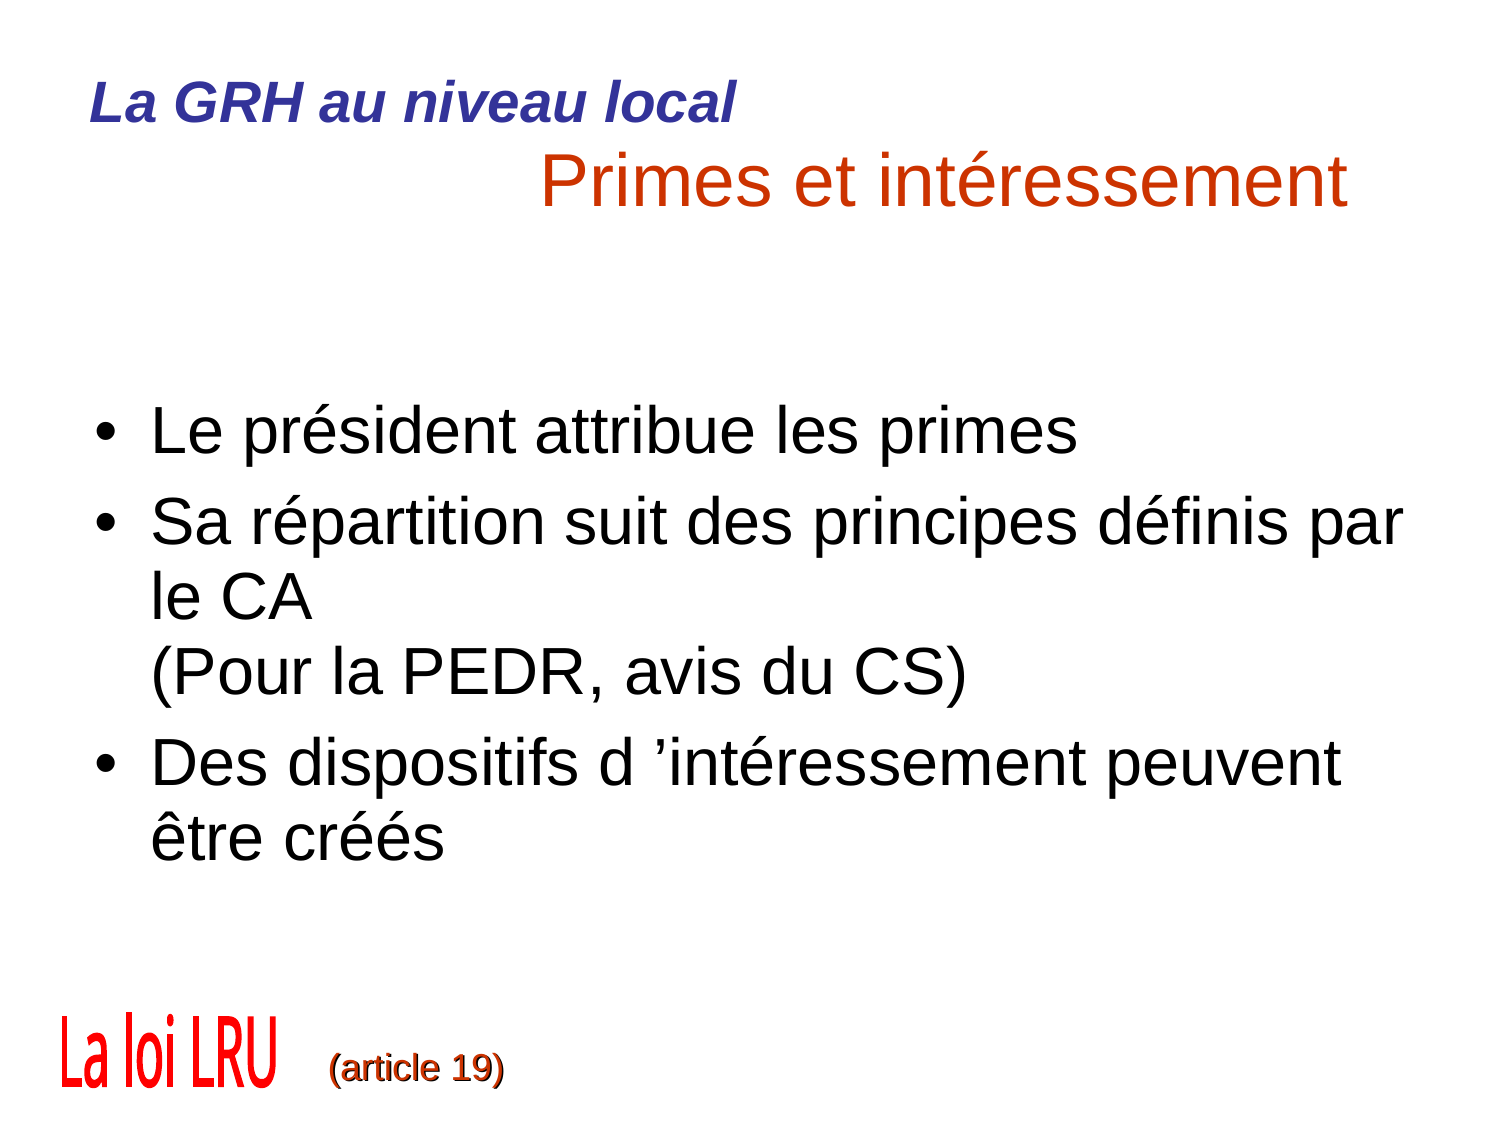

# La GRH au niveau local Primes et intéressement
Le président attribue les primes
Sa répartition suit des principes définis par le CA
(Pour la PEDR, avis du CS)
Des dispositifs d ’intéressement peuvent être créés
La loi LRU
(article 19)